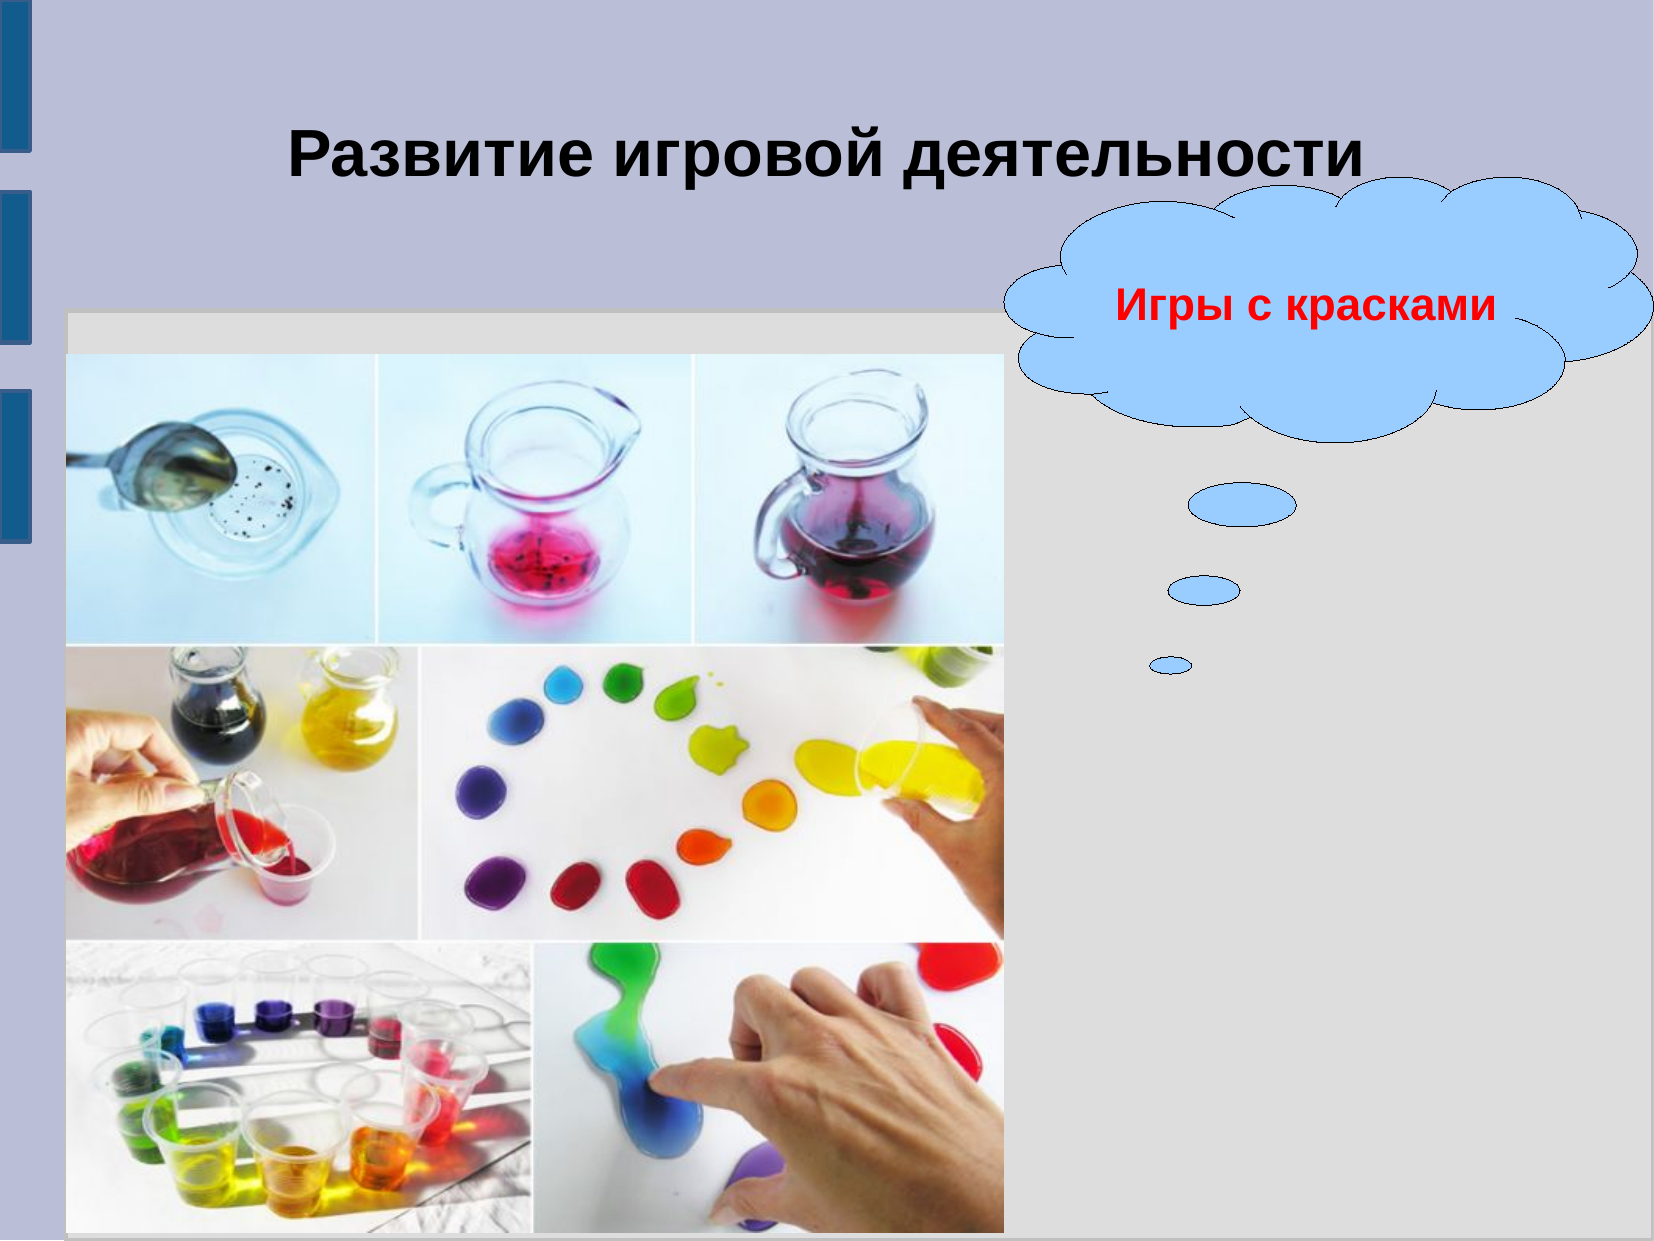

# Развитие игровой деятельности
Игры с красками